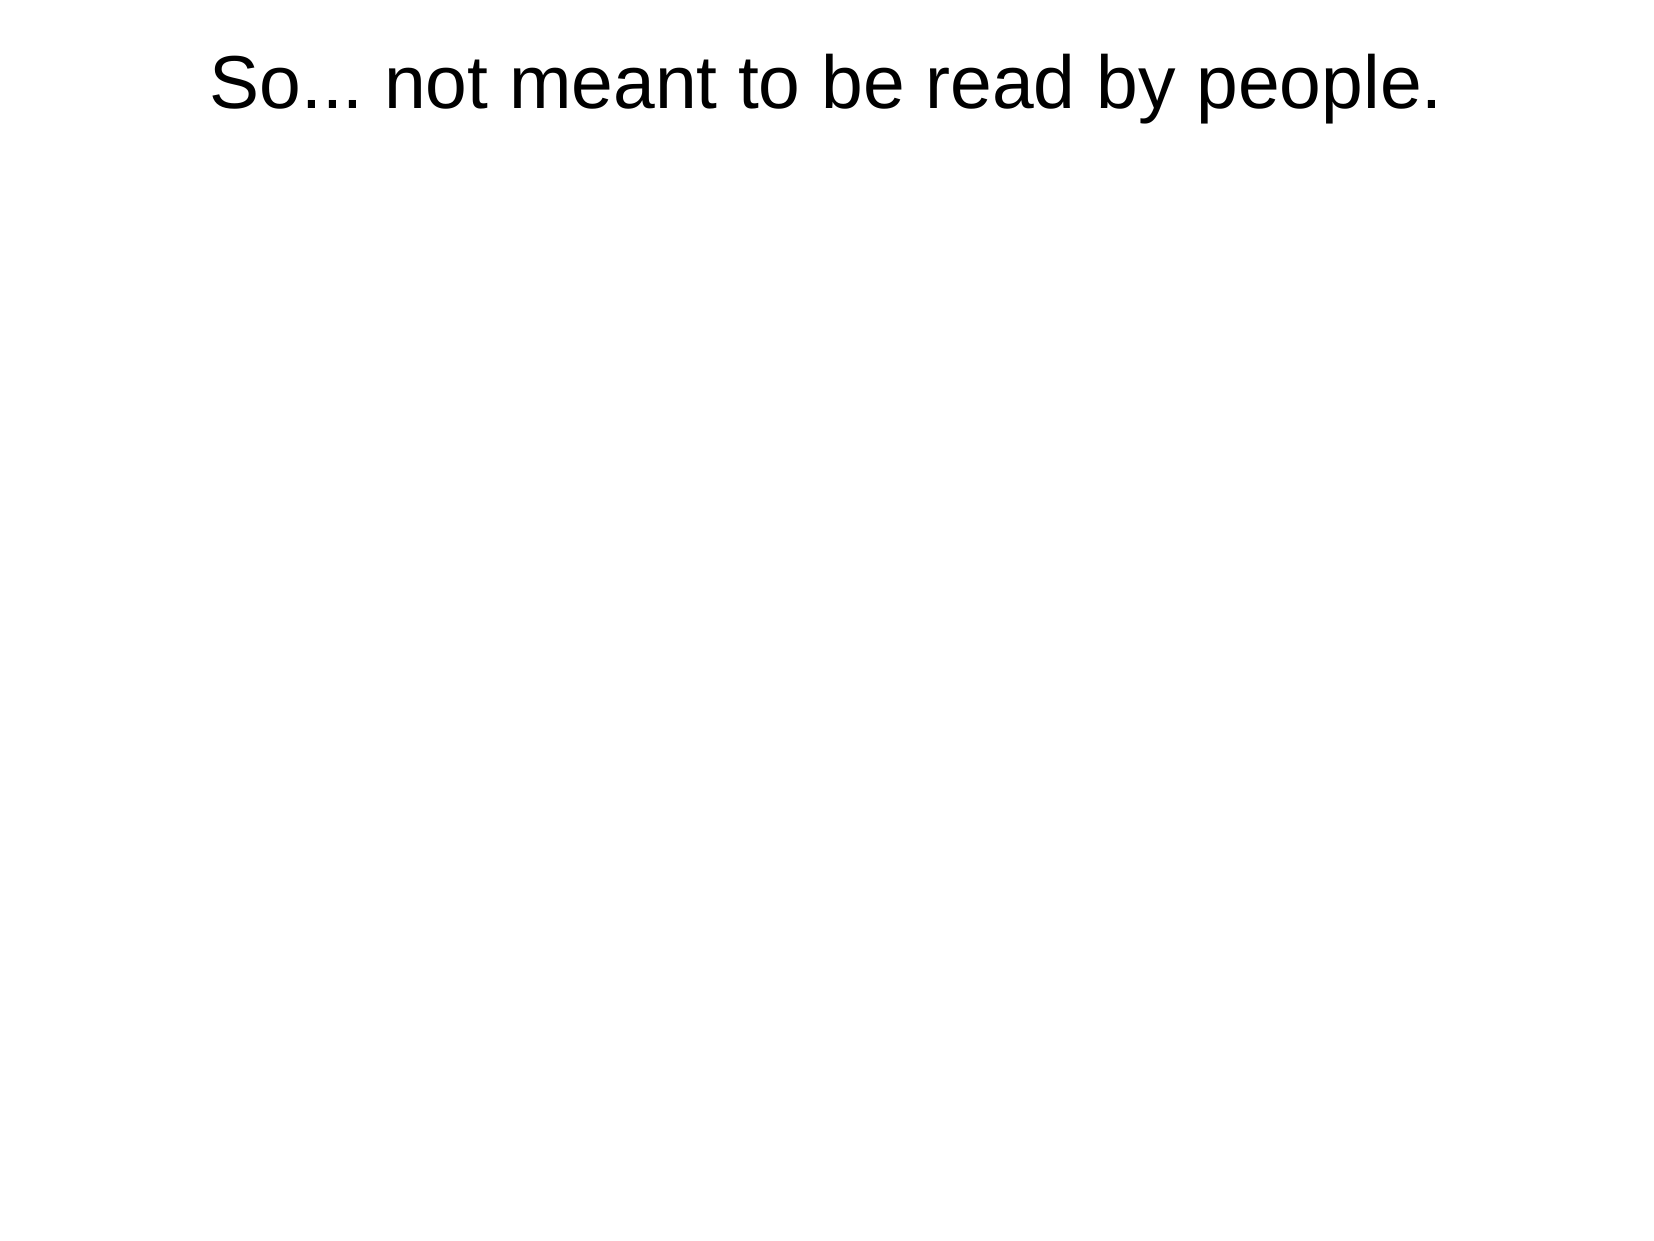

# So... not meant to be read by people.